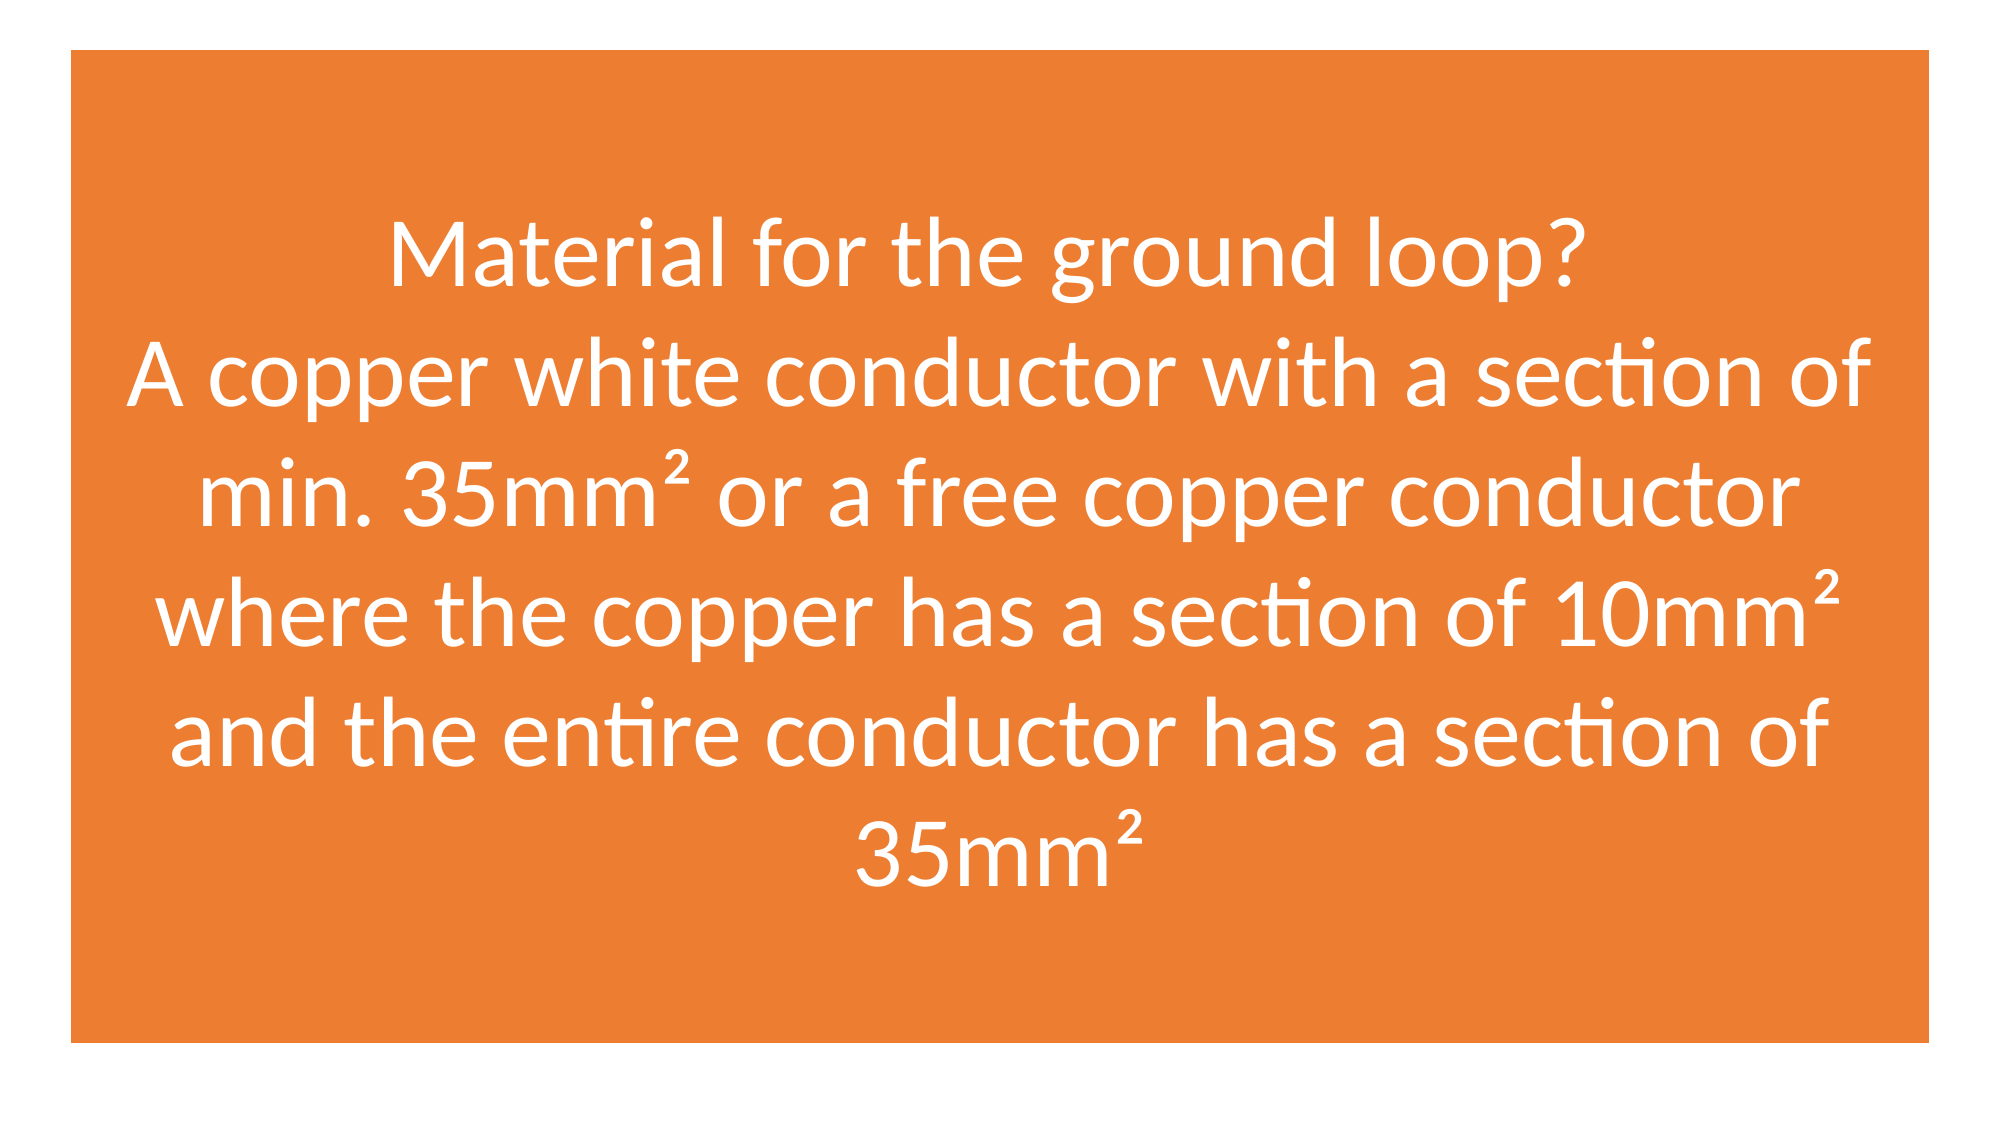

Material for the ground loop?
A copper white conductor with a section of min. 35mm² or a free copper conductor where the copper has a section of 10mm² and the entire conductor has a section of 35mm²